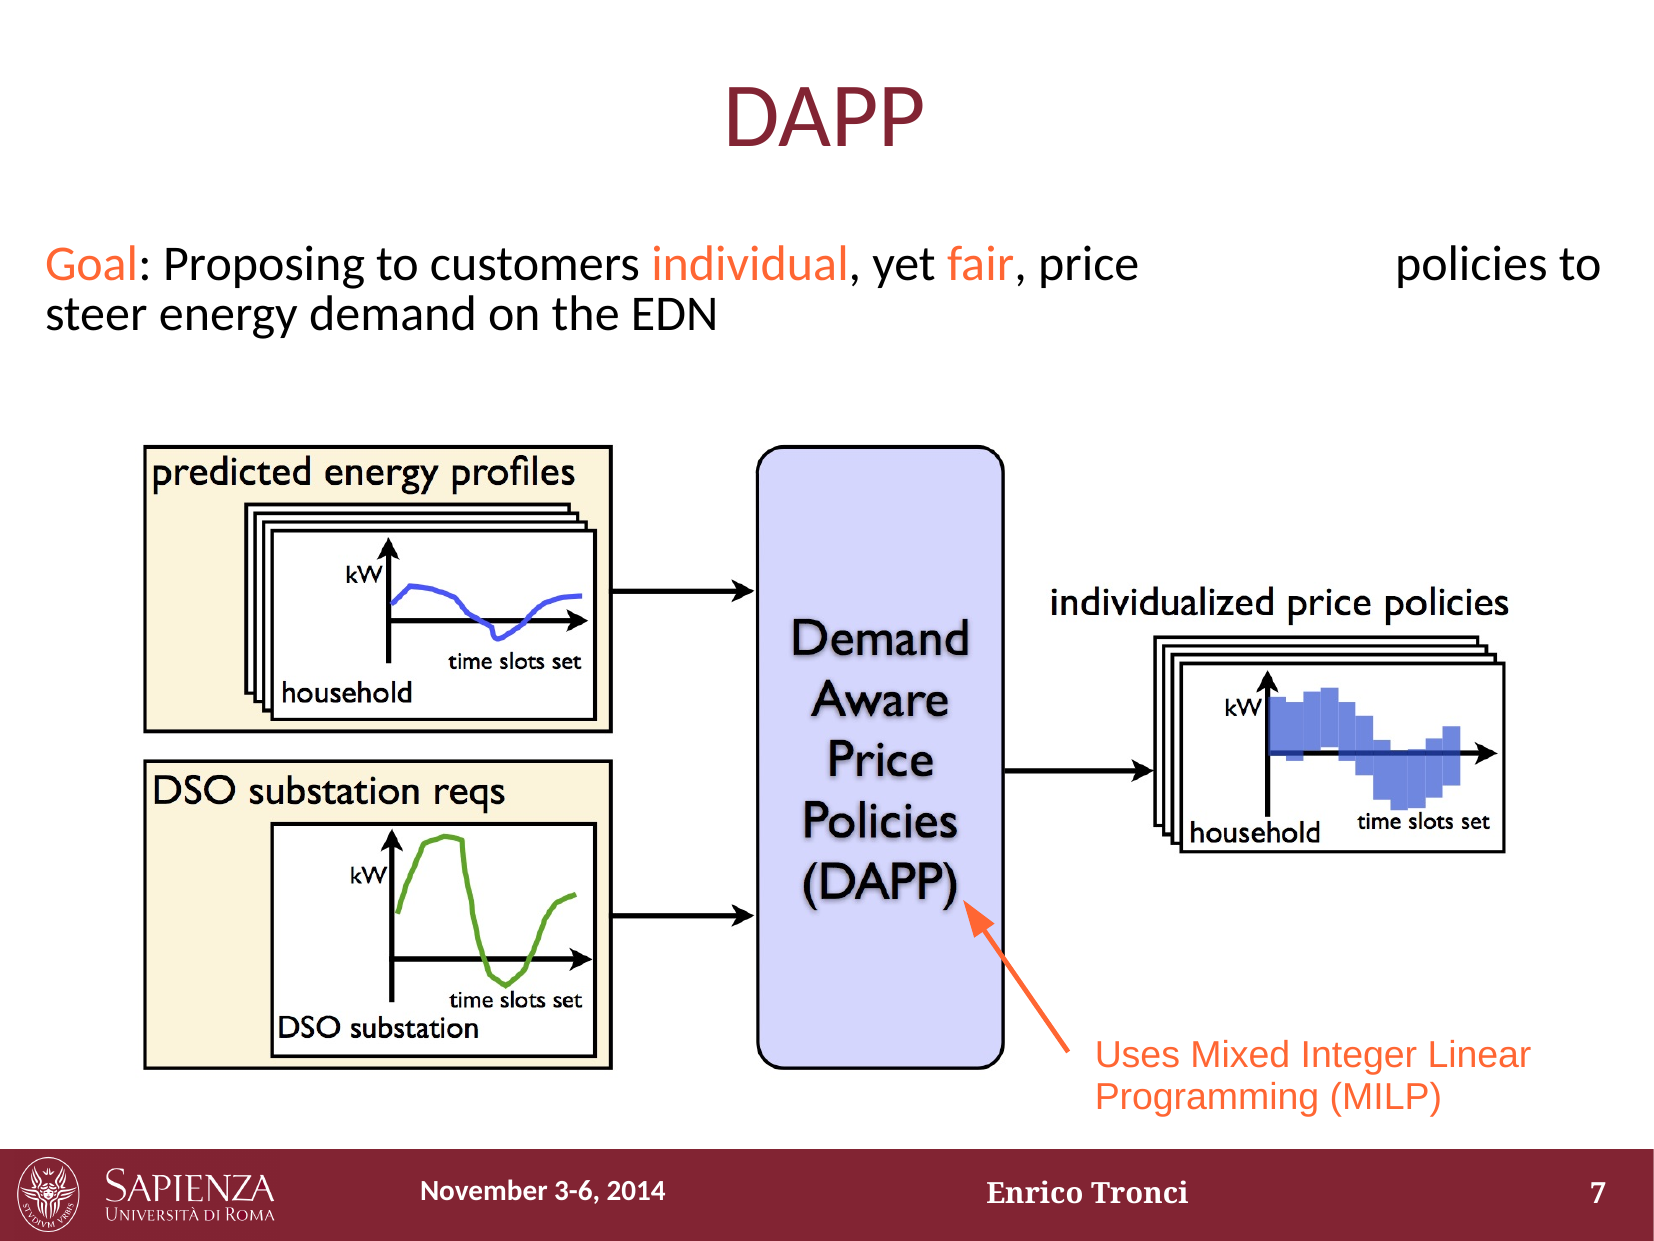

# DAPP
Goal: Proposing to customers individual, yet fair, price 				policies to steer energy demand on the EDN
Uses Mixed Integer Linear Programming (MILP)
November 3-6, 2014
Enrico Tronci
7